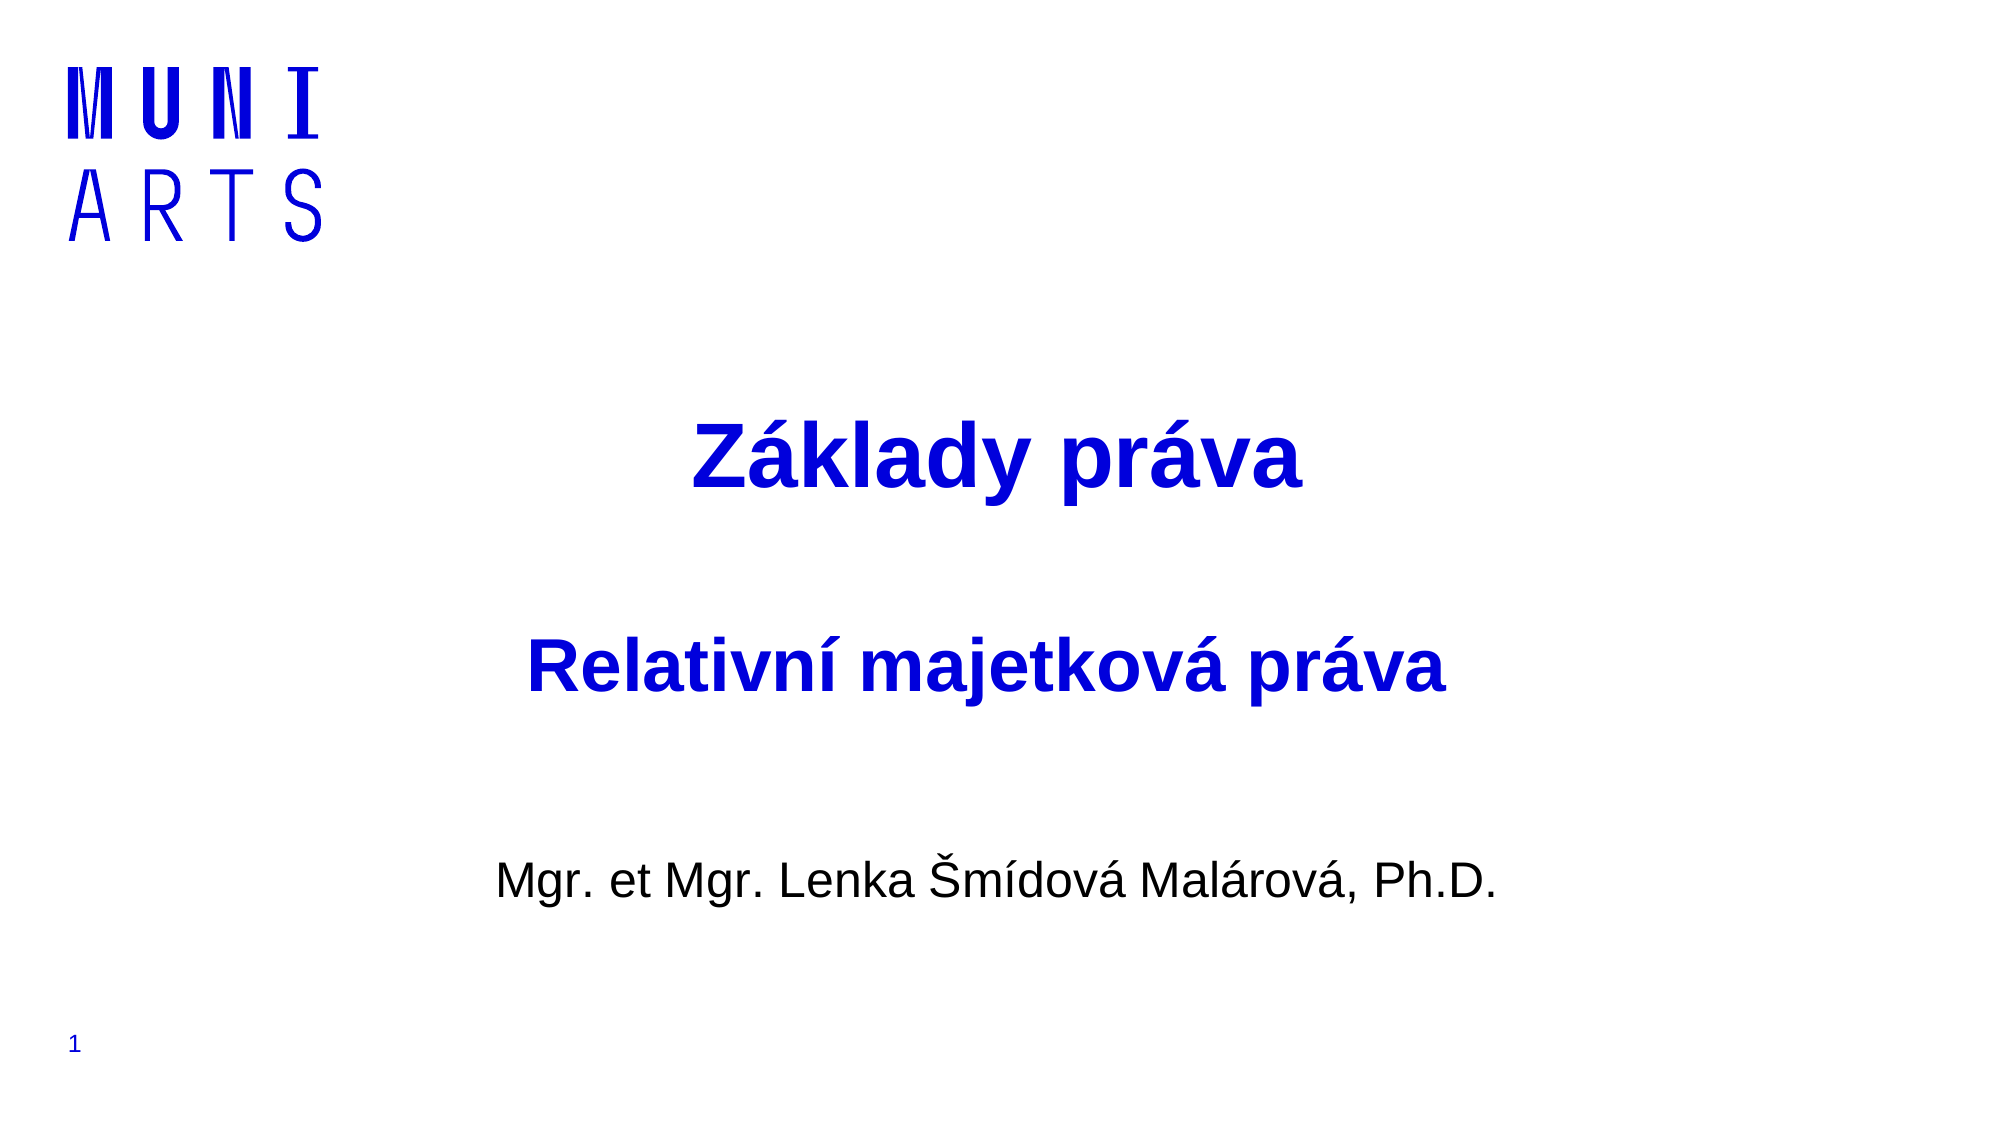

# Základy práva Relativní majetková práva
Mgr. et Mgr. Lenka Šmídová Malárová, Ph.D.